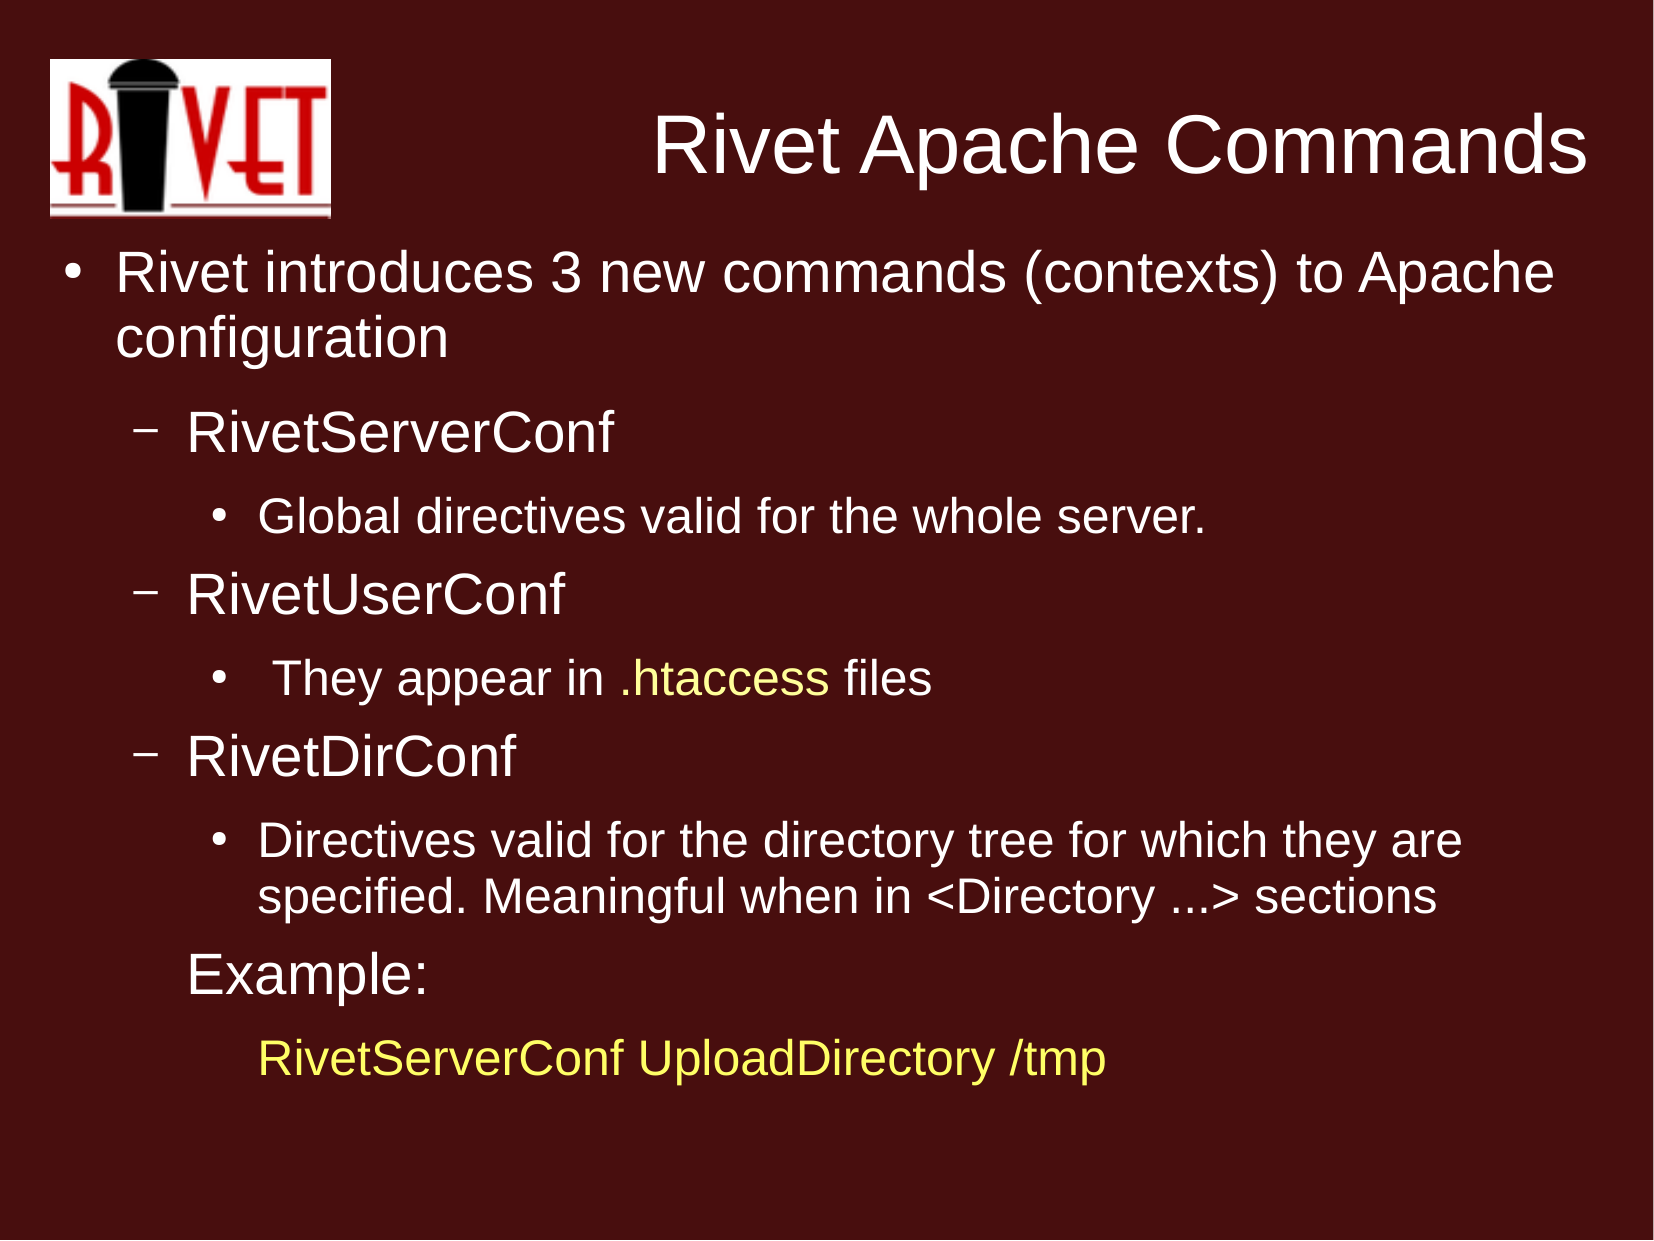

# Rivet Apache Commands
Rivet introduces 3 new commands (contexts) to Apache configuration
RivetServerConf
Global directives valid for the whole server.
RivetUserConf
 They appear in .htaccess files
RivetDirConf
Directives valid for the directory tree for which they are specified. Meaningful when in <Directory ...> sections
Example:
RivetServerConf UploadDirectory /tmp